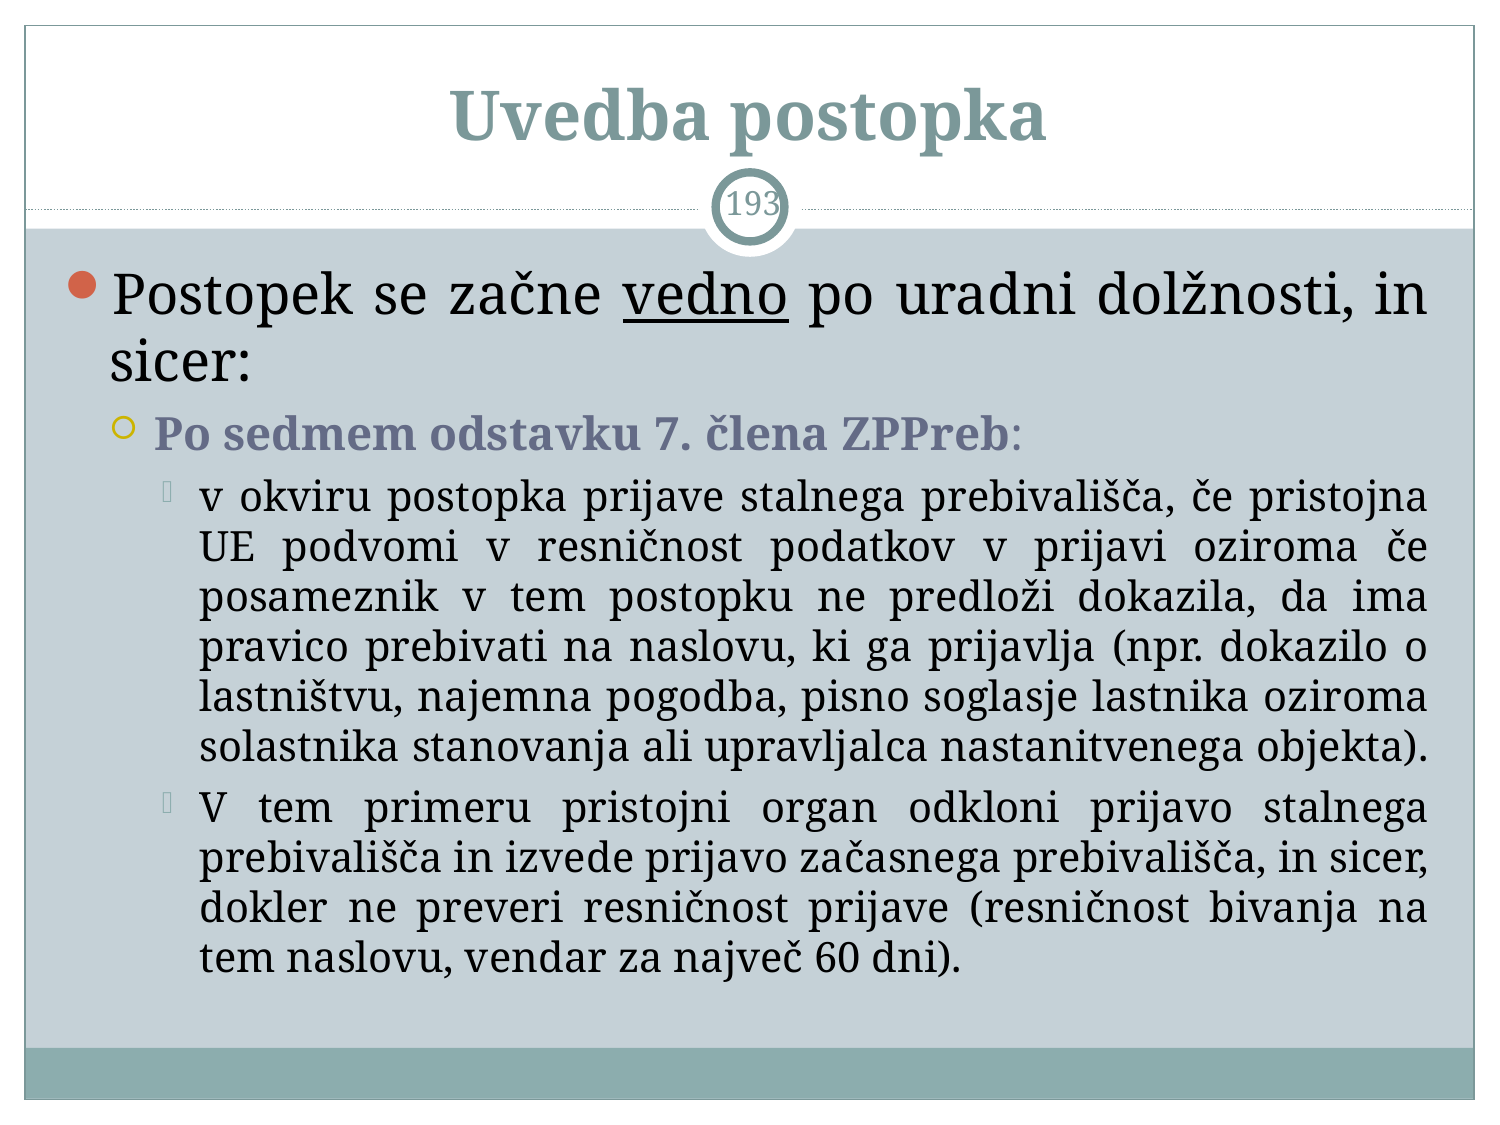

# Uvedba postopka
Postopek se začne vedno po uradni dolžnosti, in sicer:
Po sedmem odstavku 7. člena ZPPreb:
v okviru postopka prijave stalnega prebivališča, če pristojna UE podvomi v resničnost podatkov v prijavi oziroma če posameznik v tem postopku ne predloži dokazila, da ima pravico prebivati na naslovu, ki ga prijavlja (npr. dokazilo o lastništvu, najemna pogodba, pisno soglasje lastnika oziroma solastnika stanovanja ali upravljalca nastanitvenega objekta).
V tem primeru pristojni organ odkloni prijavo stalnega prebivališča in izvede prijavo začasnega prebivališča, in sicer, dokler ne preveri resničnost prijave (resničnost bivanja na tem naslovu, vendar za največ 60 dni).